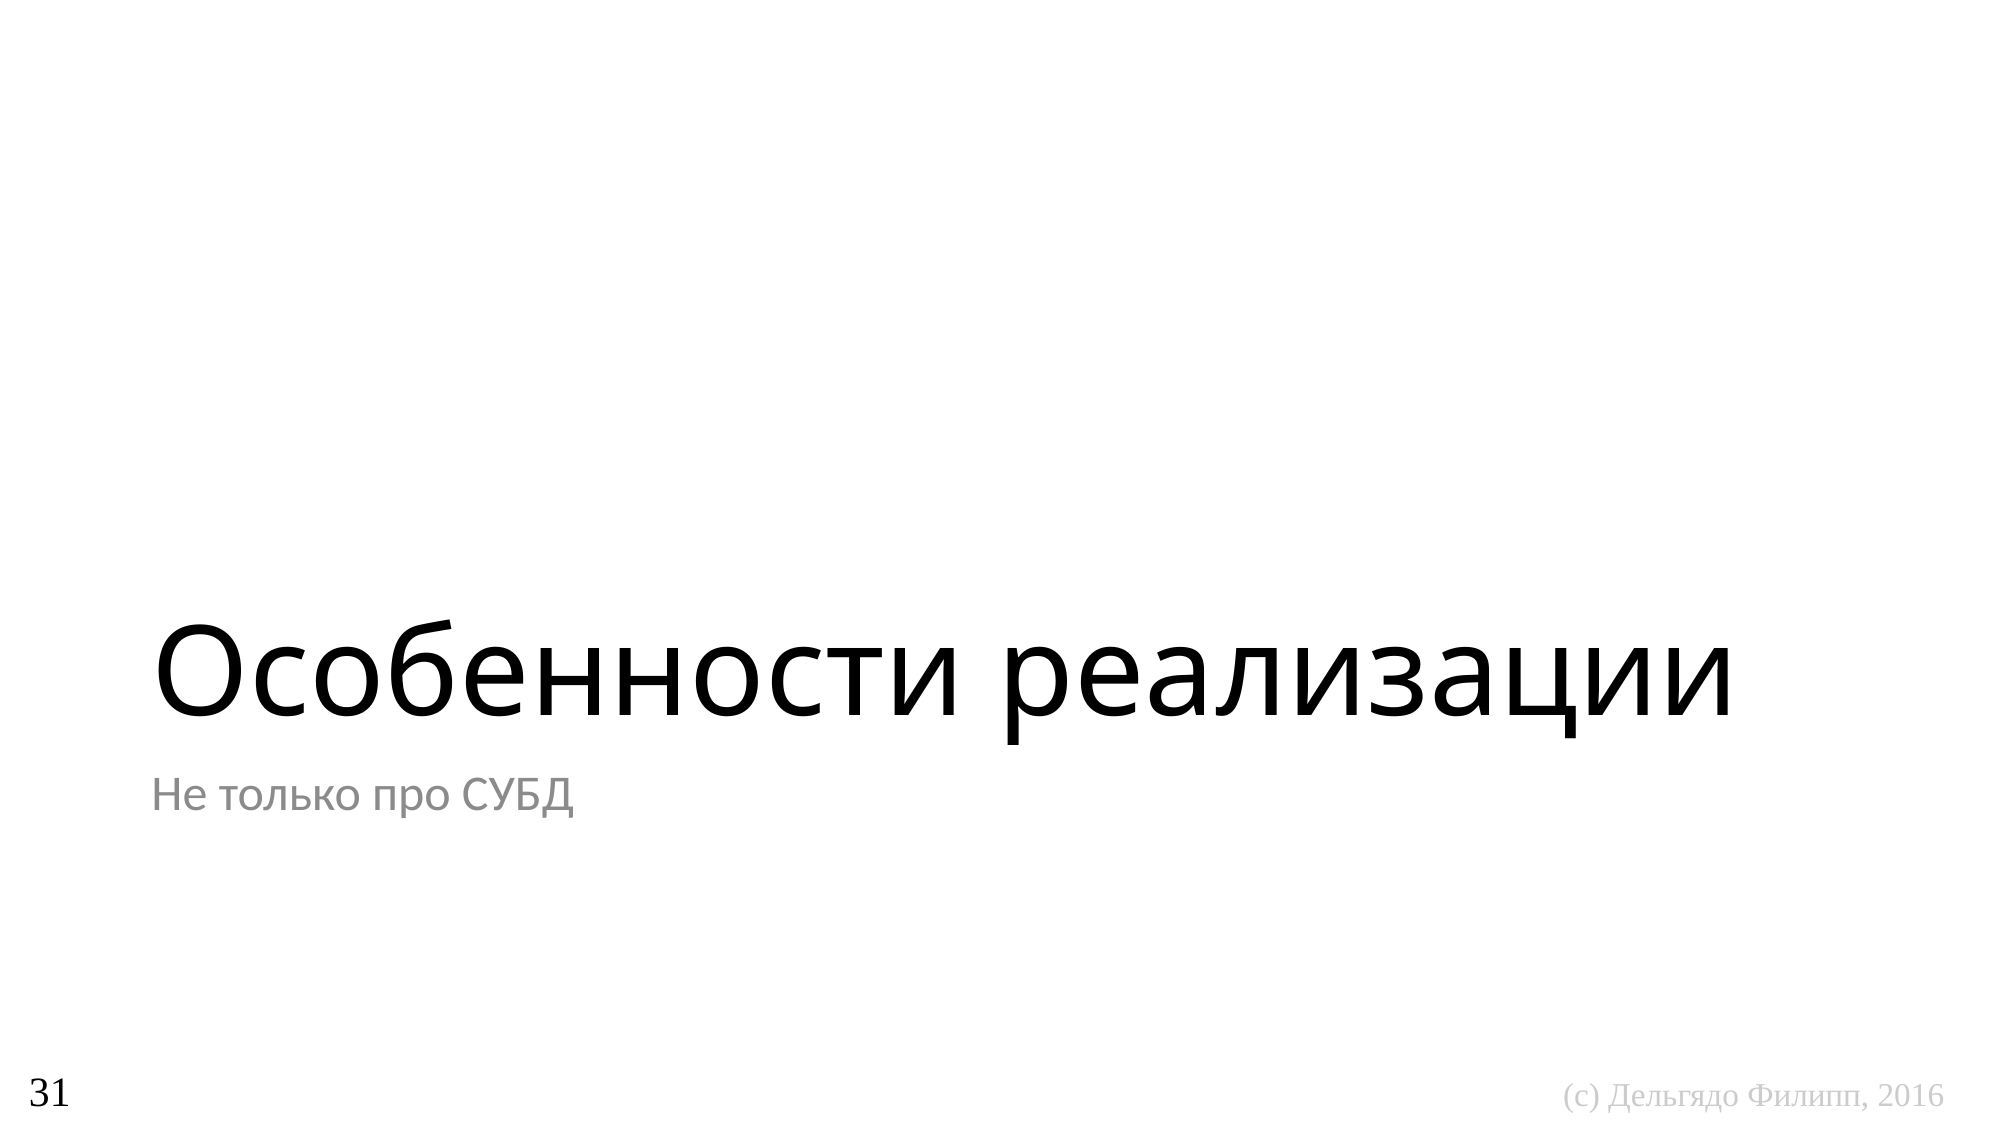

# Особенности реализации
Не только про СУБД
31
(c) Дельгядо Филипп, 2016